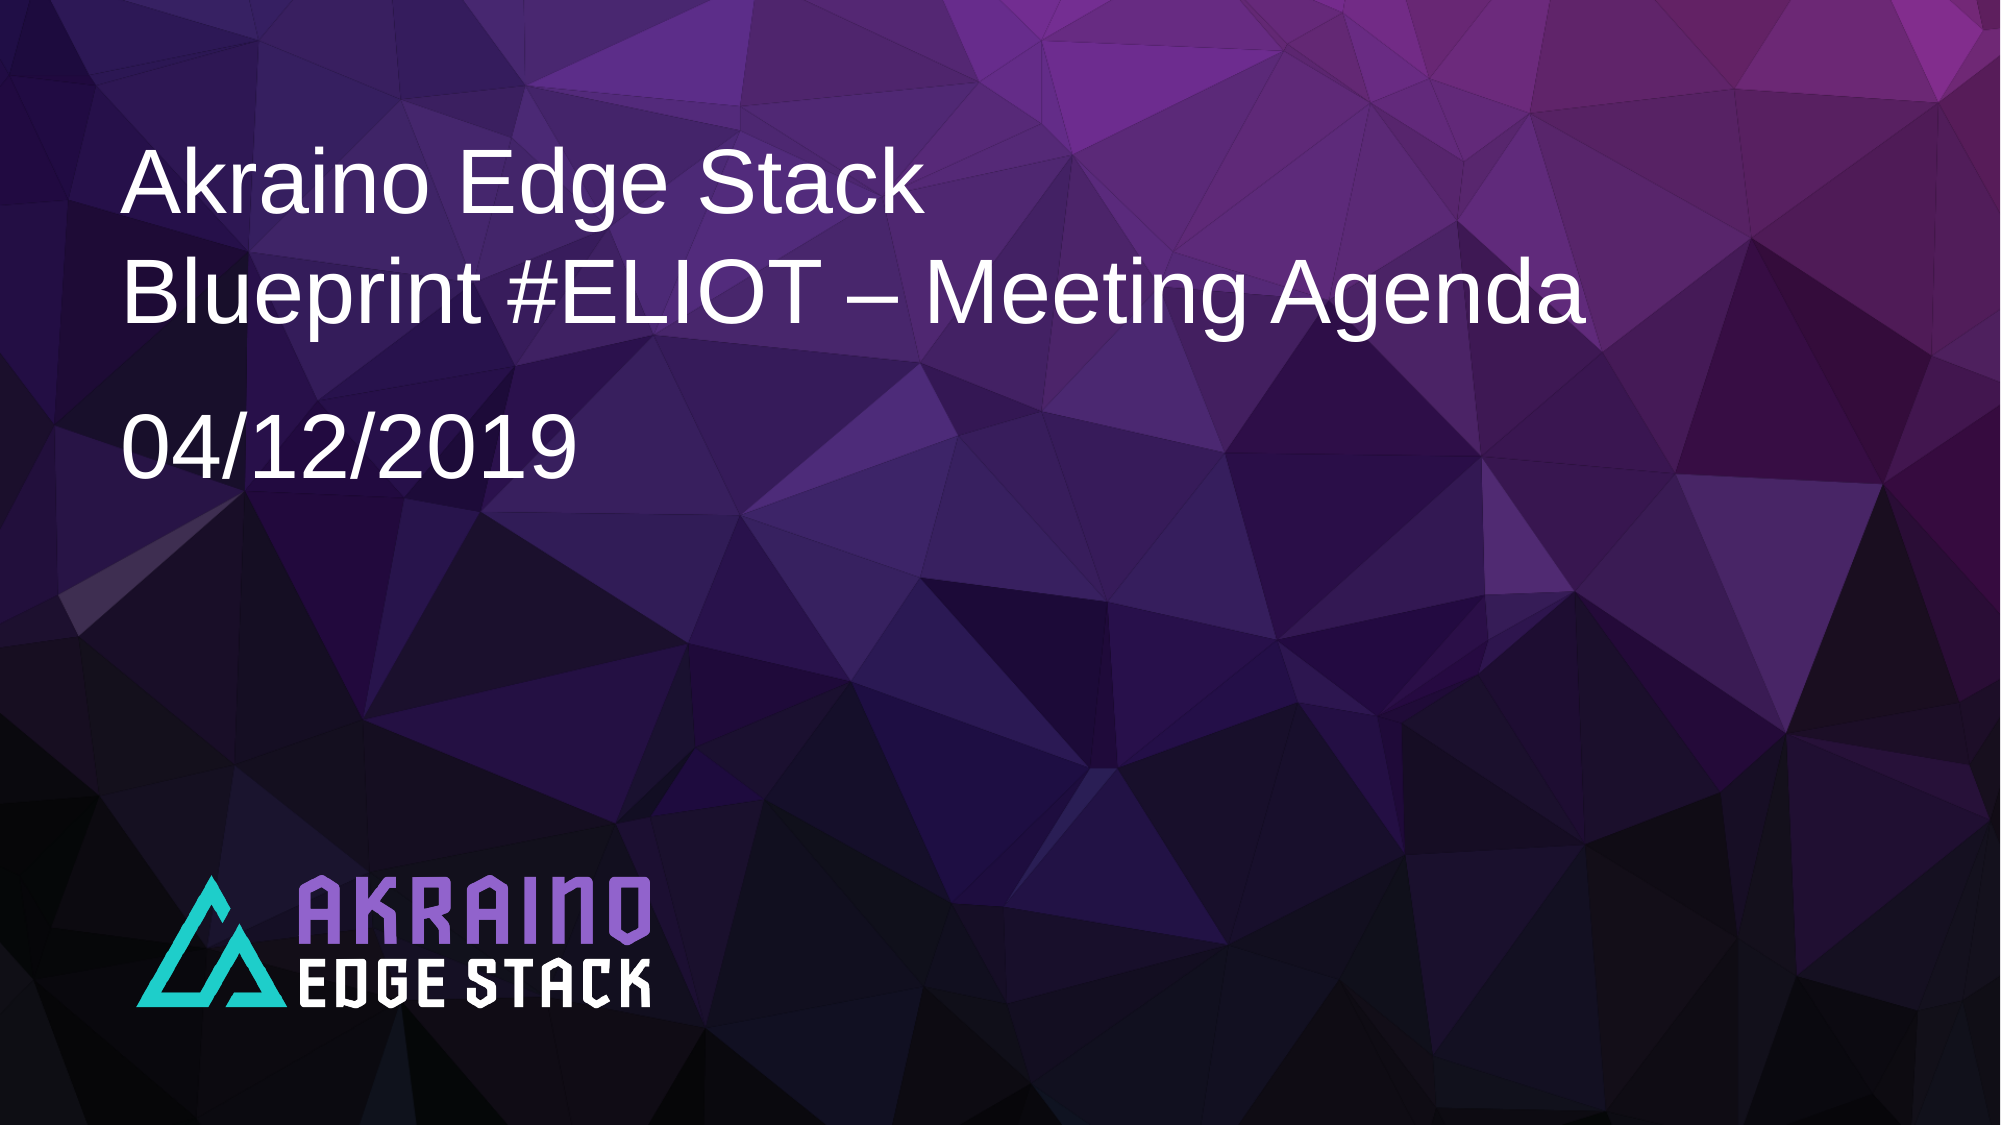

Akraino Edge Stack
Blueprint #ELIOT – Meeting Agenda
04/12/2019